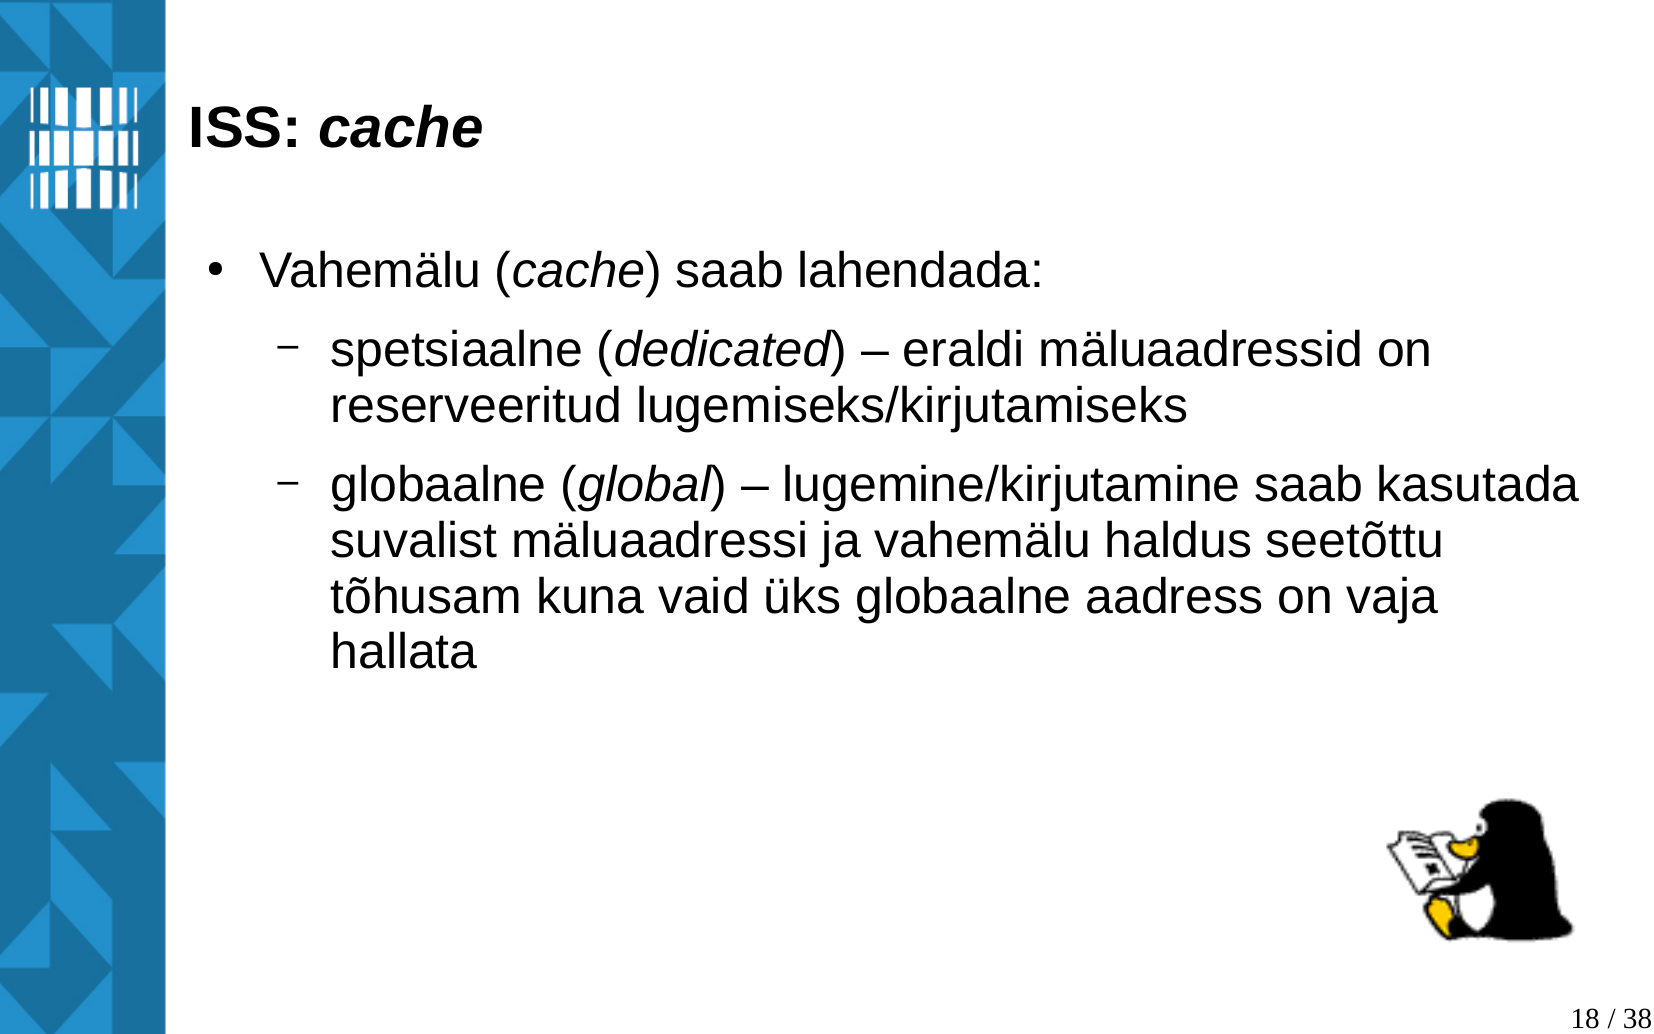

# ISS: cache
Vahemälu (cache) saab lahendada:
spetsiaalne (dedicated) – eraldi mäluaadressid on reserveeritud lugemiseks/kirjutamiseks
globaalne (global) – lugemine/kirjutamine saab kasutada suvalist mäluaadressi ja vahemälu haldus seetõttu tõhusam kuna vaid üks globaalne aadress on vaja hallata